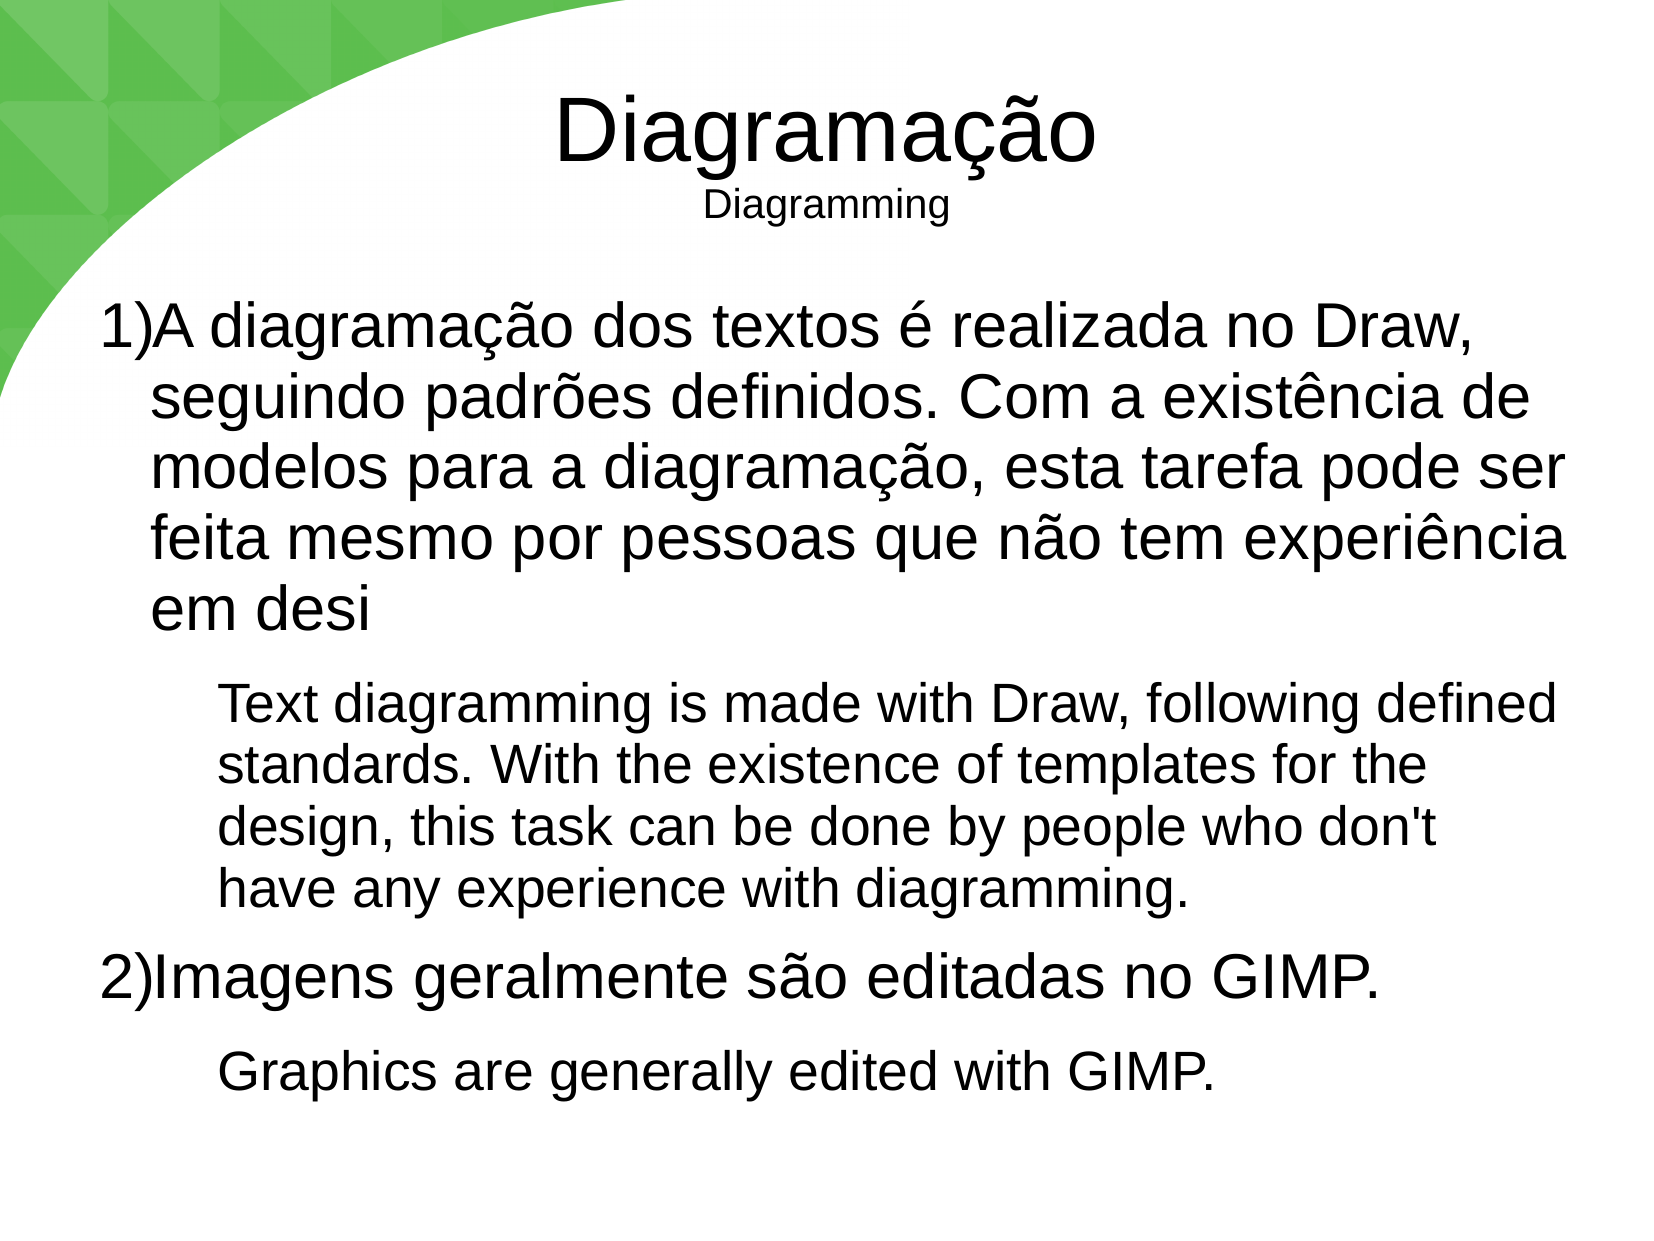

# Diagramação Diagramming
A diagramação dos textos é realizada no Draw, seguindo padrões definidos. Com a existência de modelos para a diagramação, esta tarefa pode ser feita mesmo por pessoas que não tem experiência em desi
Text diagramming is made with Draw, following defined standards. With the existence of templates for the design, this task can be done by people who don't have any experience with diagramming.
Imagens geralmente são editadas no GIMP.
Graphics are generally edited with GIMP.